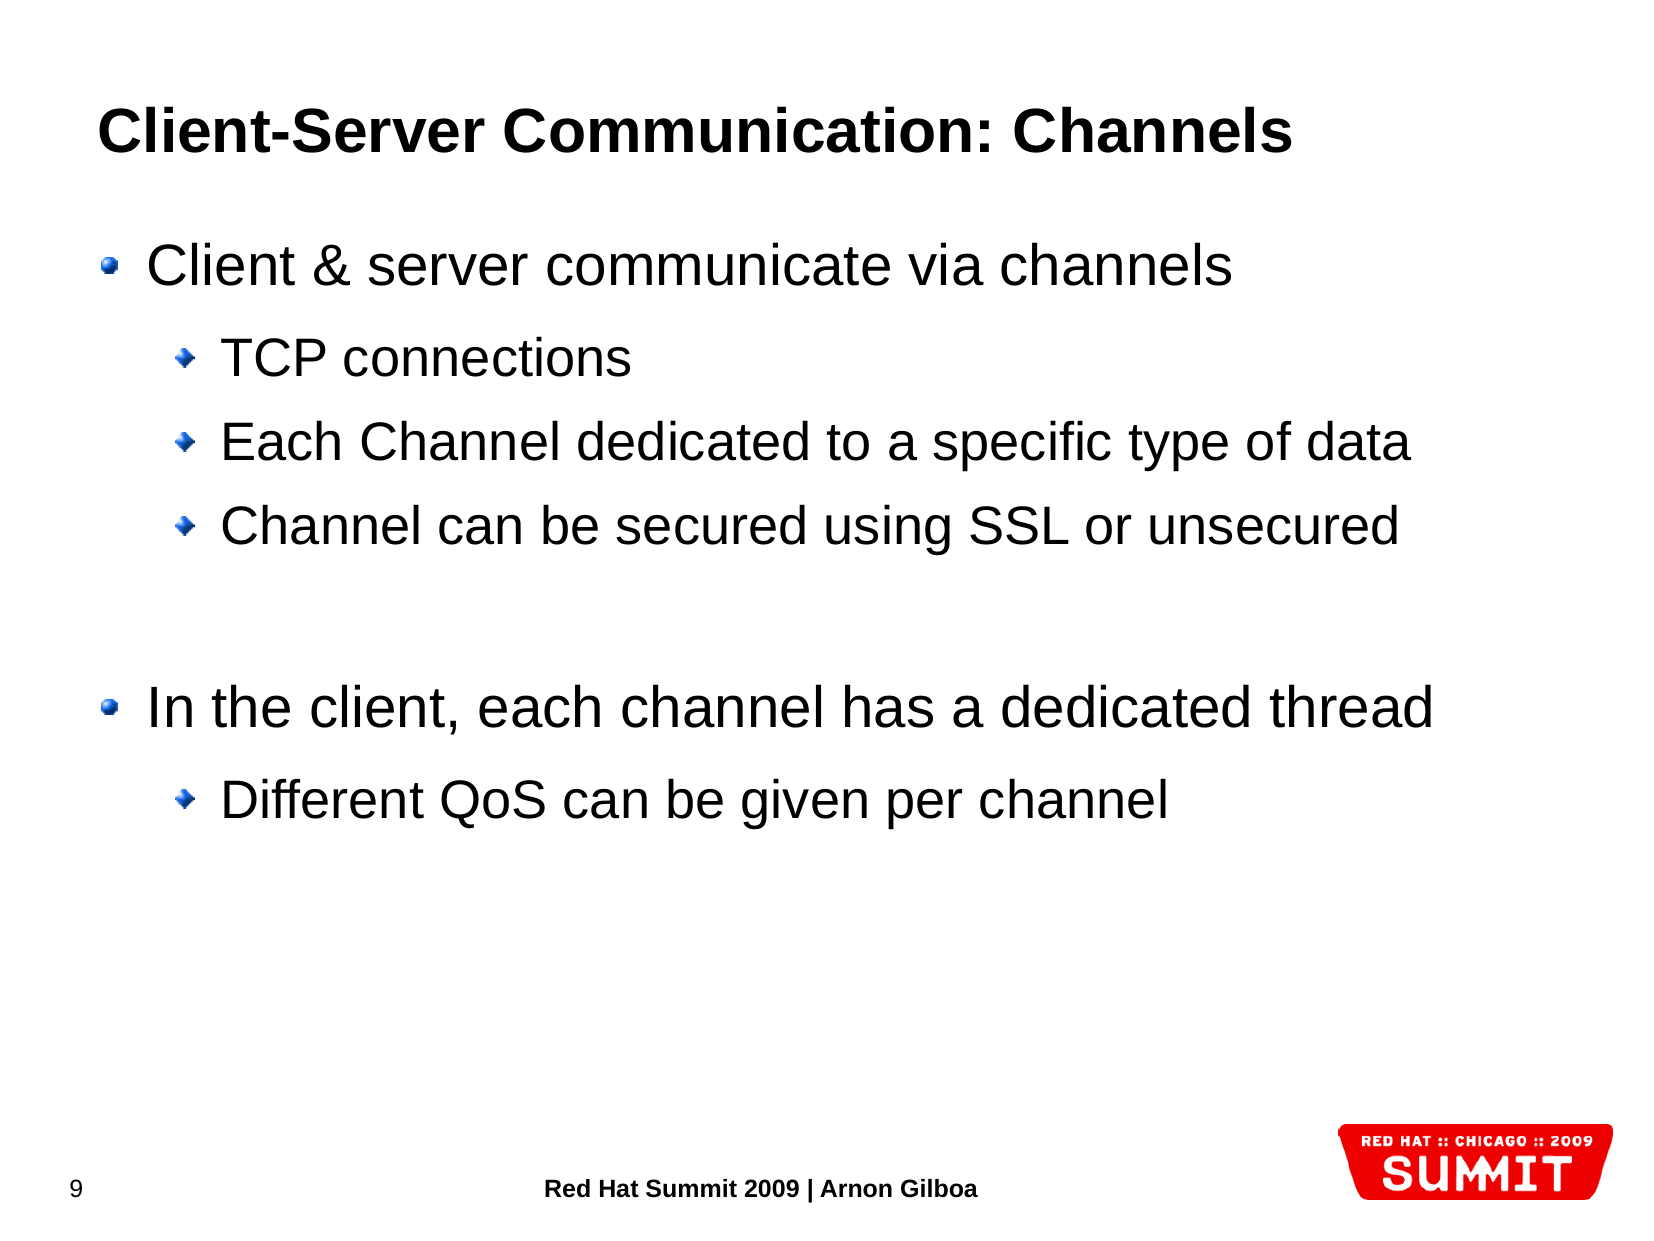

# Client-Server Communication: Channels
Client & server communicate via channels
TCP connections
Each Channel dedicated to a specific type of data
Channel can be secured using SSL or unsecured
In the client, each channel has a dedicated thread
Different QoS can be given per channel